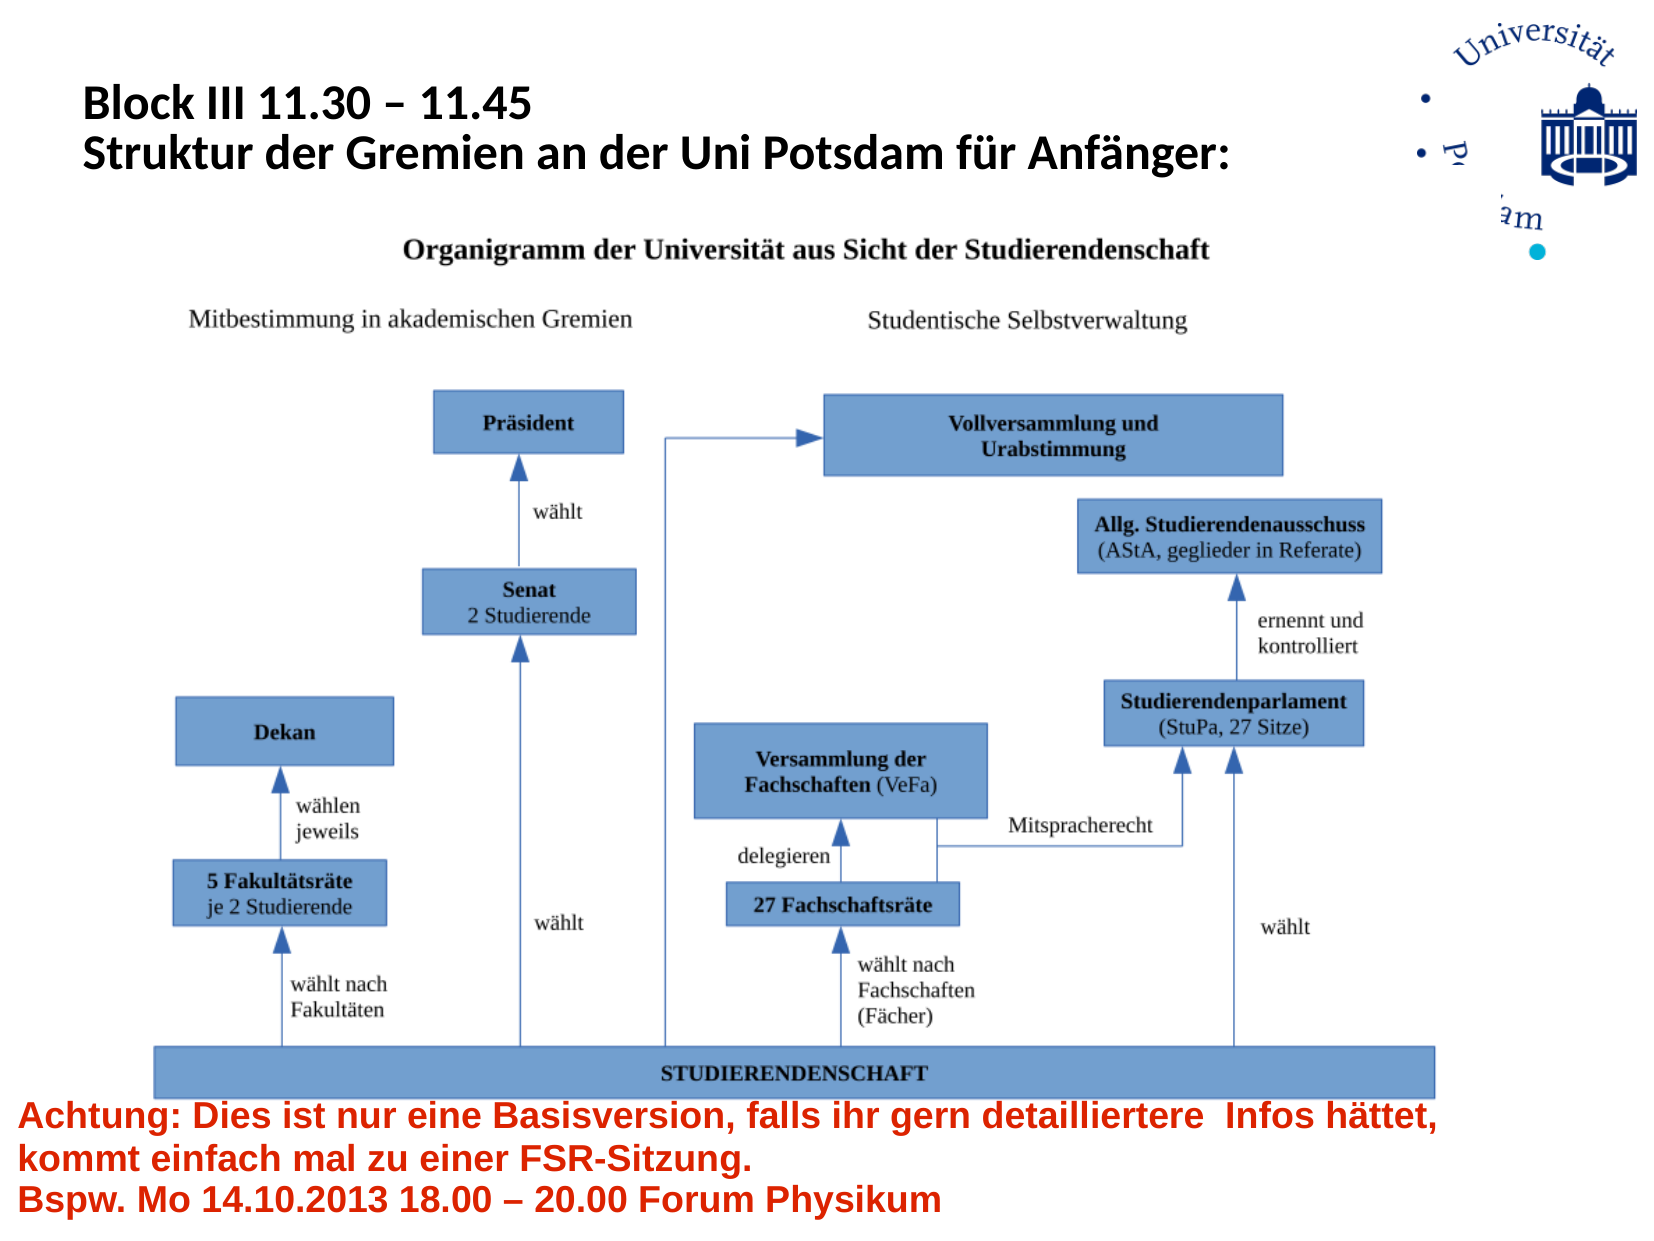

# Block III 11.30 – 11.45 Struktur der Gremien an der Uni Potsdam für Anfänger:
Achtung: Dies ist nur eine Basisversion, falls ihr gern detailliertere Infos hättet,
kommt einfach mal zu einer FSR-Sitzung.
Bspw. Mo 14.10.2013 18.00 – 20.00 Forum Physikum